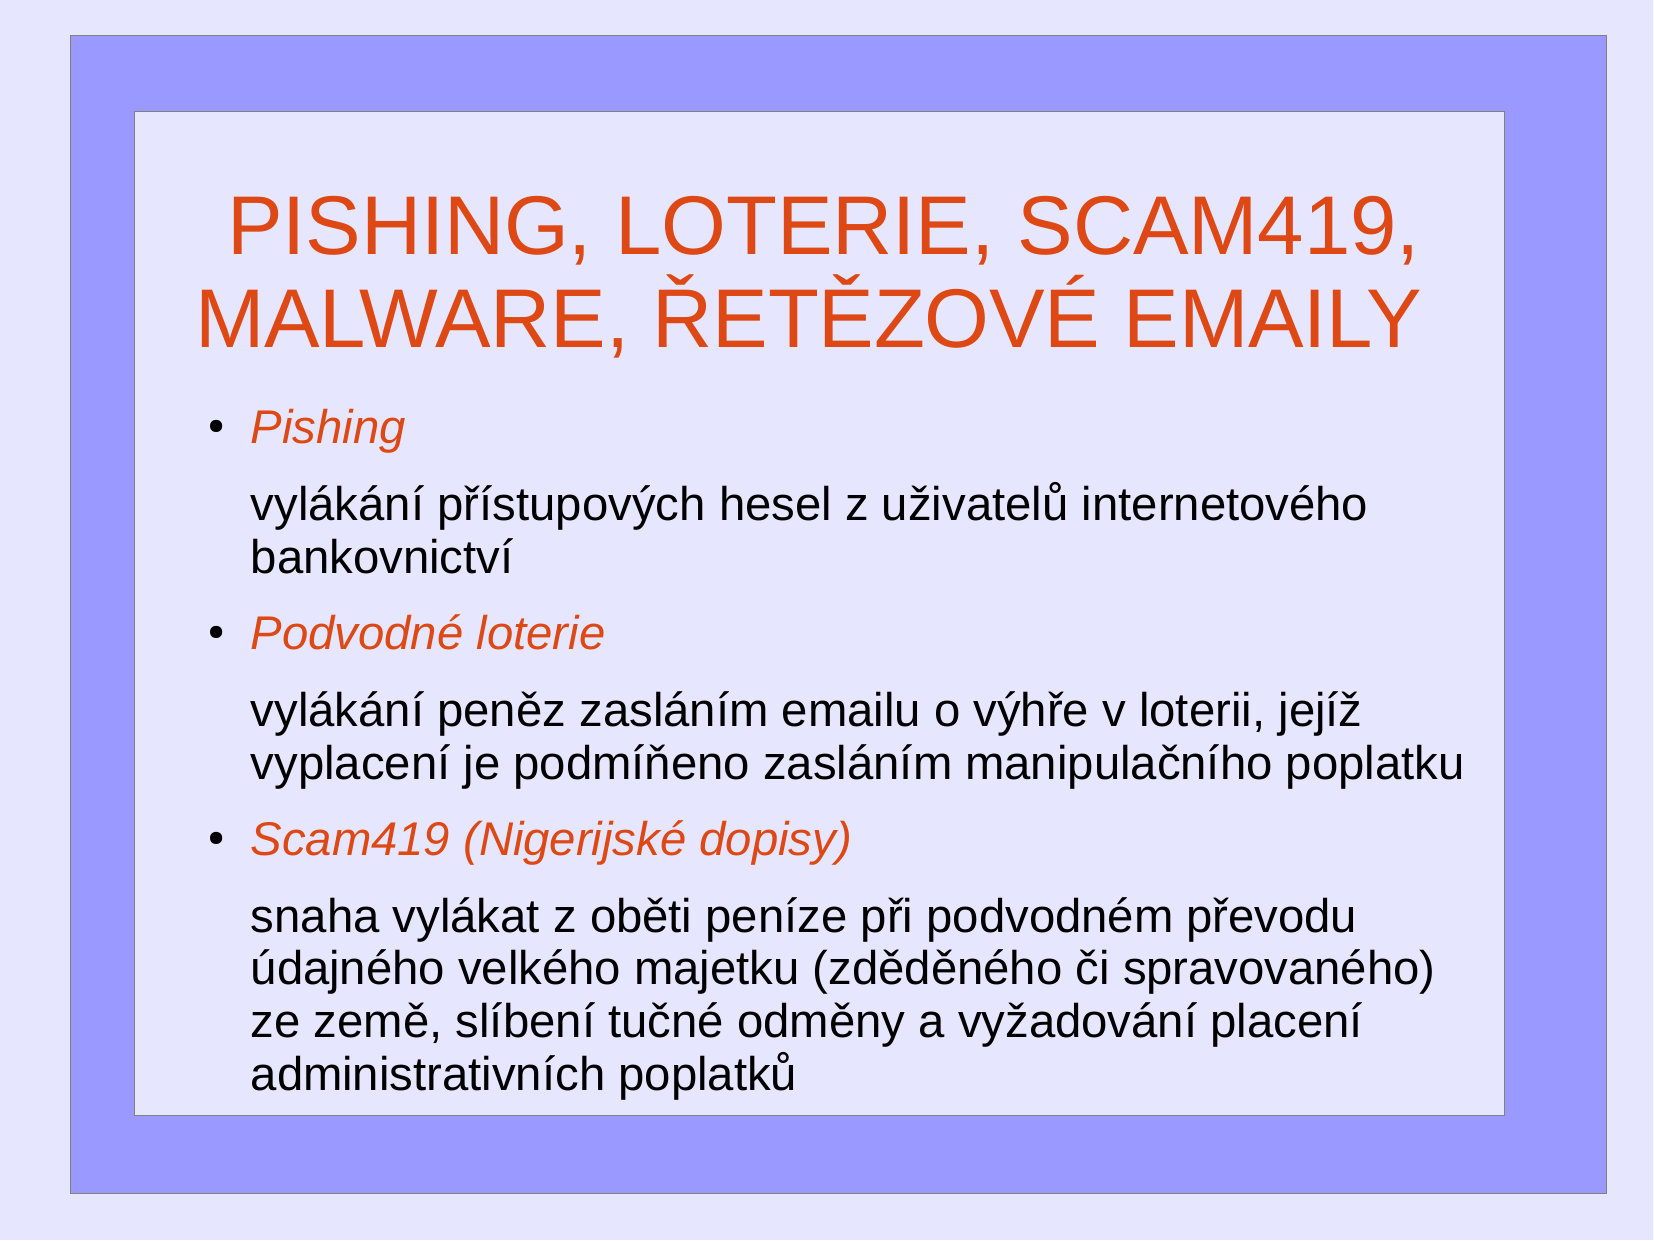

PISHING, LOTERIE, SCAM419, MALWARE, ŘETĚZOVÉ EMAILY
#
Pishing
vylákání přístupových hesel z uživatelů internetového bankovnictví
Podvodné loterie
vylákání peněz zasláním emailu o výhře v loterii, jejíž vyplacení je podmíňeno zasláním manipulačního poplatku
Scam419 (Nigerijské dopisy)
snaha vylákat z oběti peníze při podvodném převodu údajného velkého majetku (zděděného či spravovaného) ze země, slíbení tučné odměny a vyžadování placení administrativních poplatků